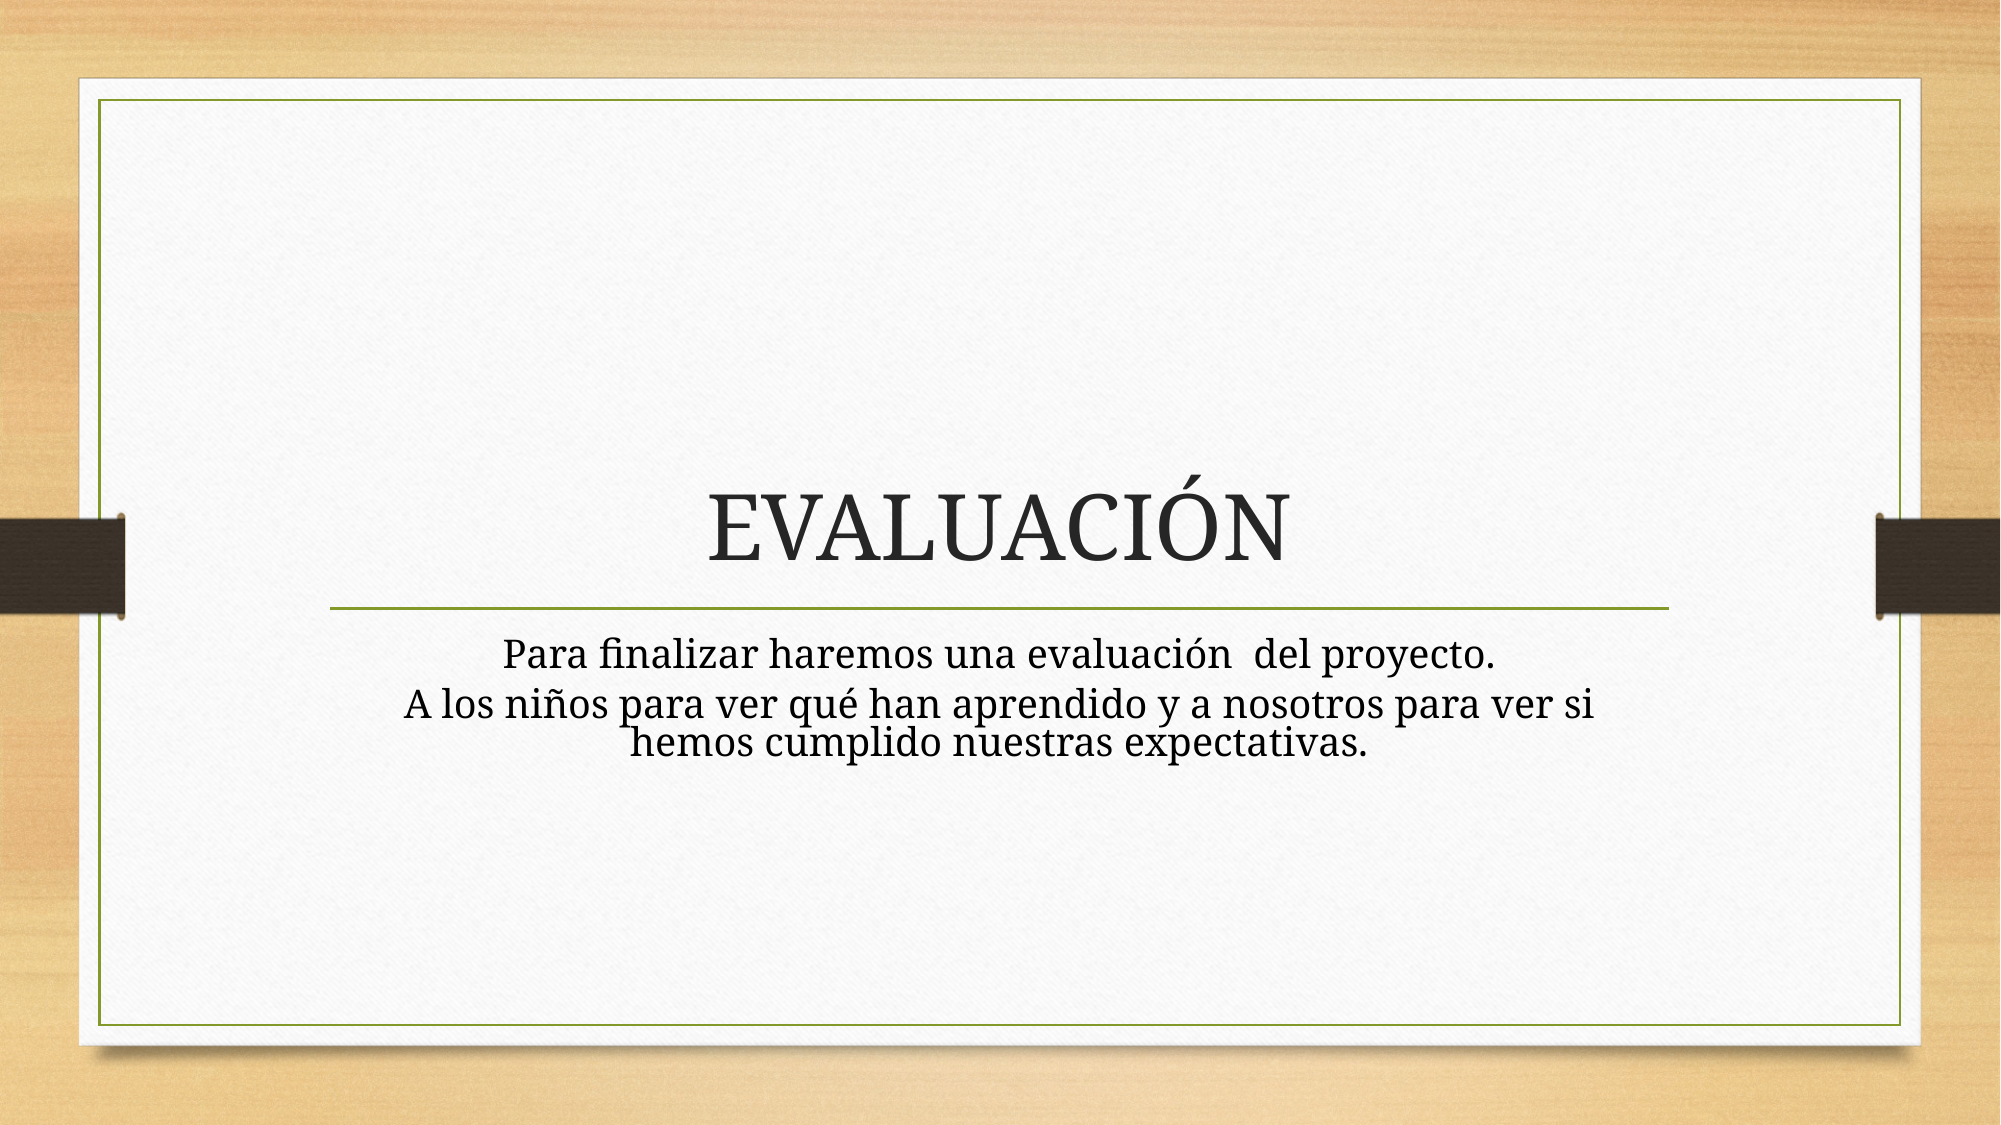

# EVALUACIÓN
Para finalizar haremos una evaluación del proyecto.
A los niños para ver qué han aprendido y a nosotros para ver si hemos cumplido nuestras expectativas.